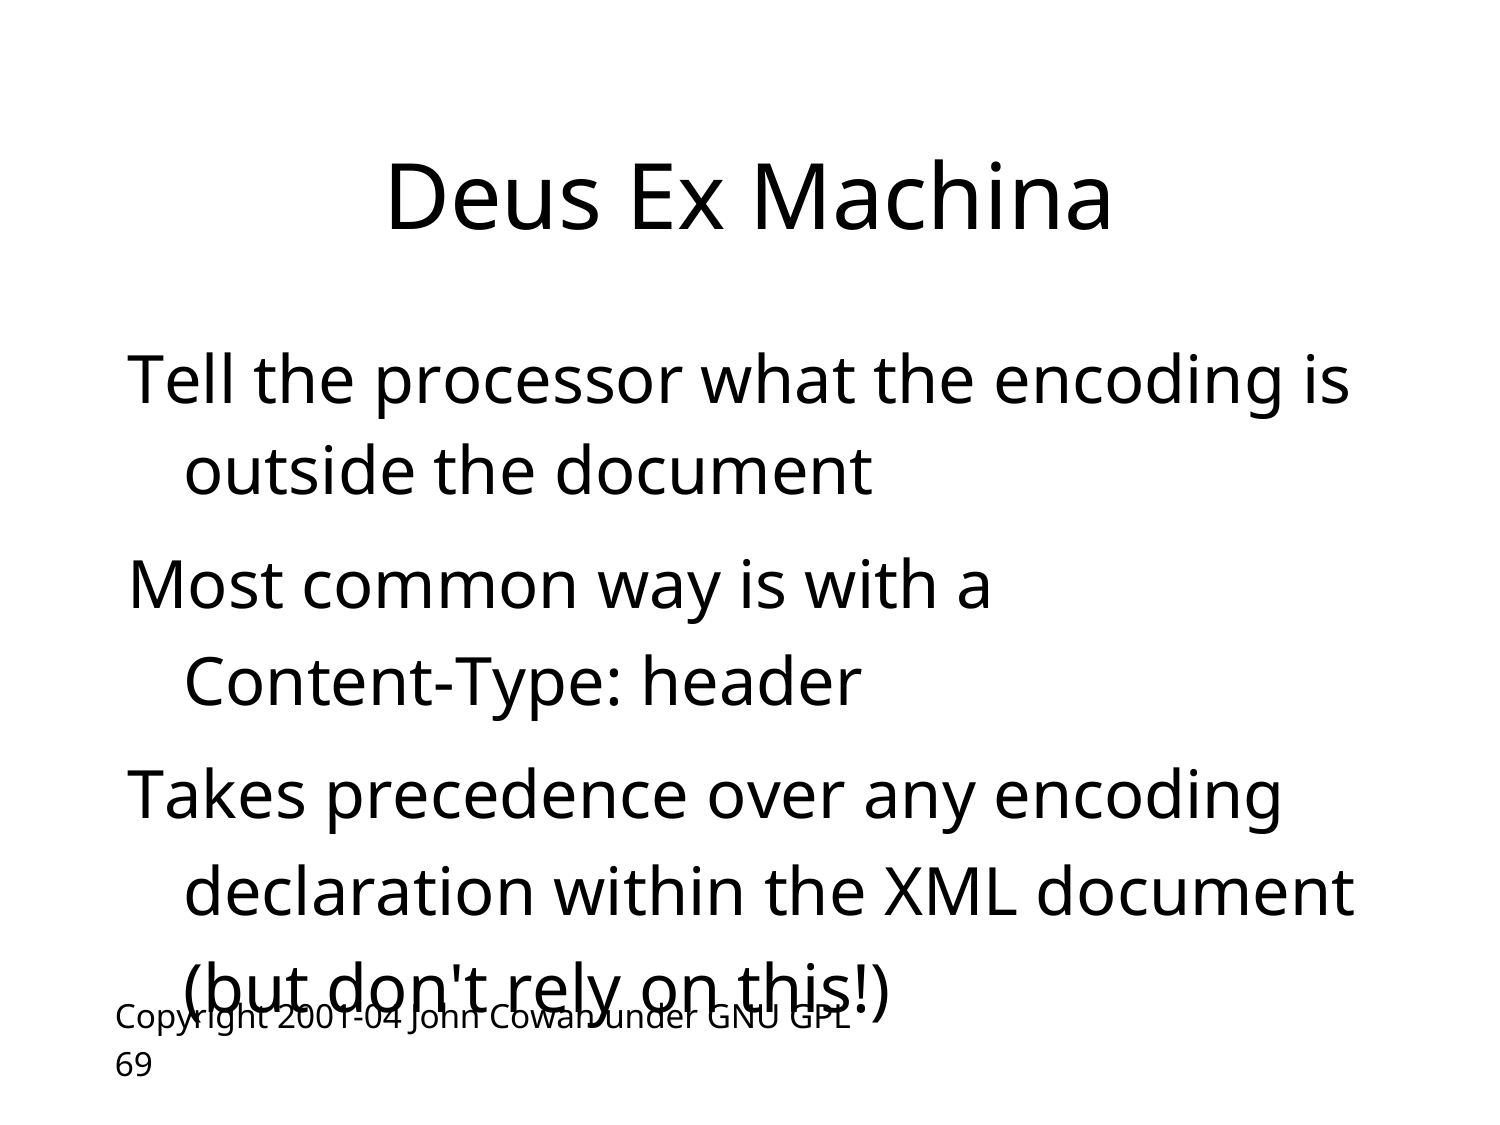

# Deus Ex Machina
Tell the processor what the encoding is outside the document
Most common way is with a
Content-Type: header
Takes precedence over any encoding declaration within the XML document (but don't rely on this!)